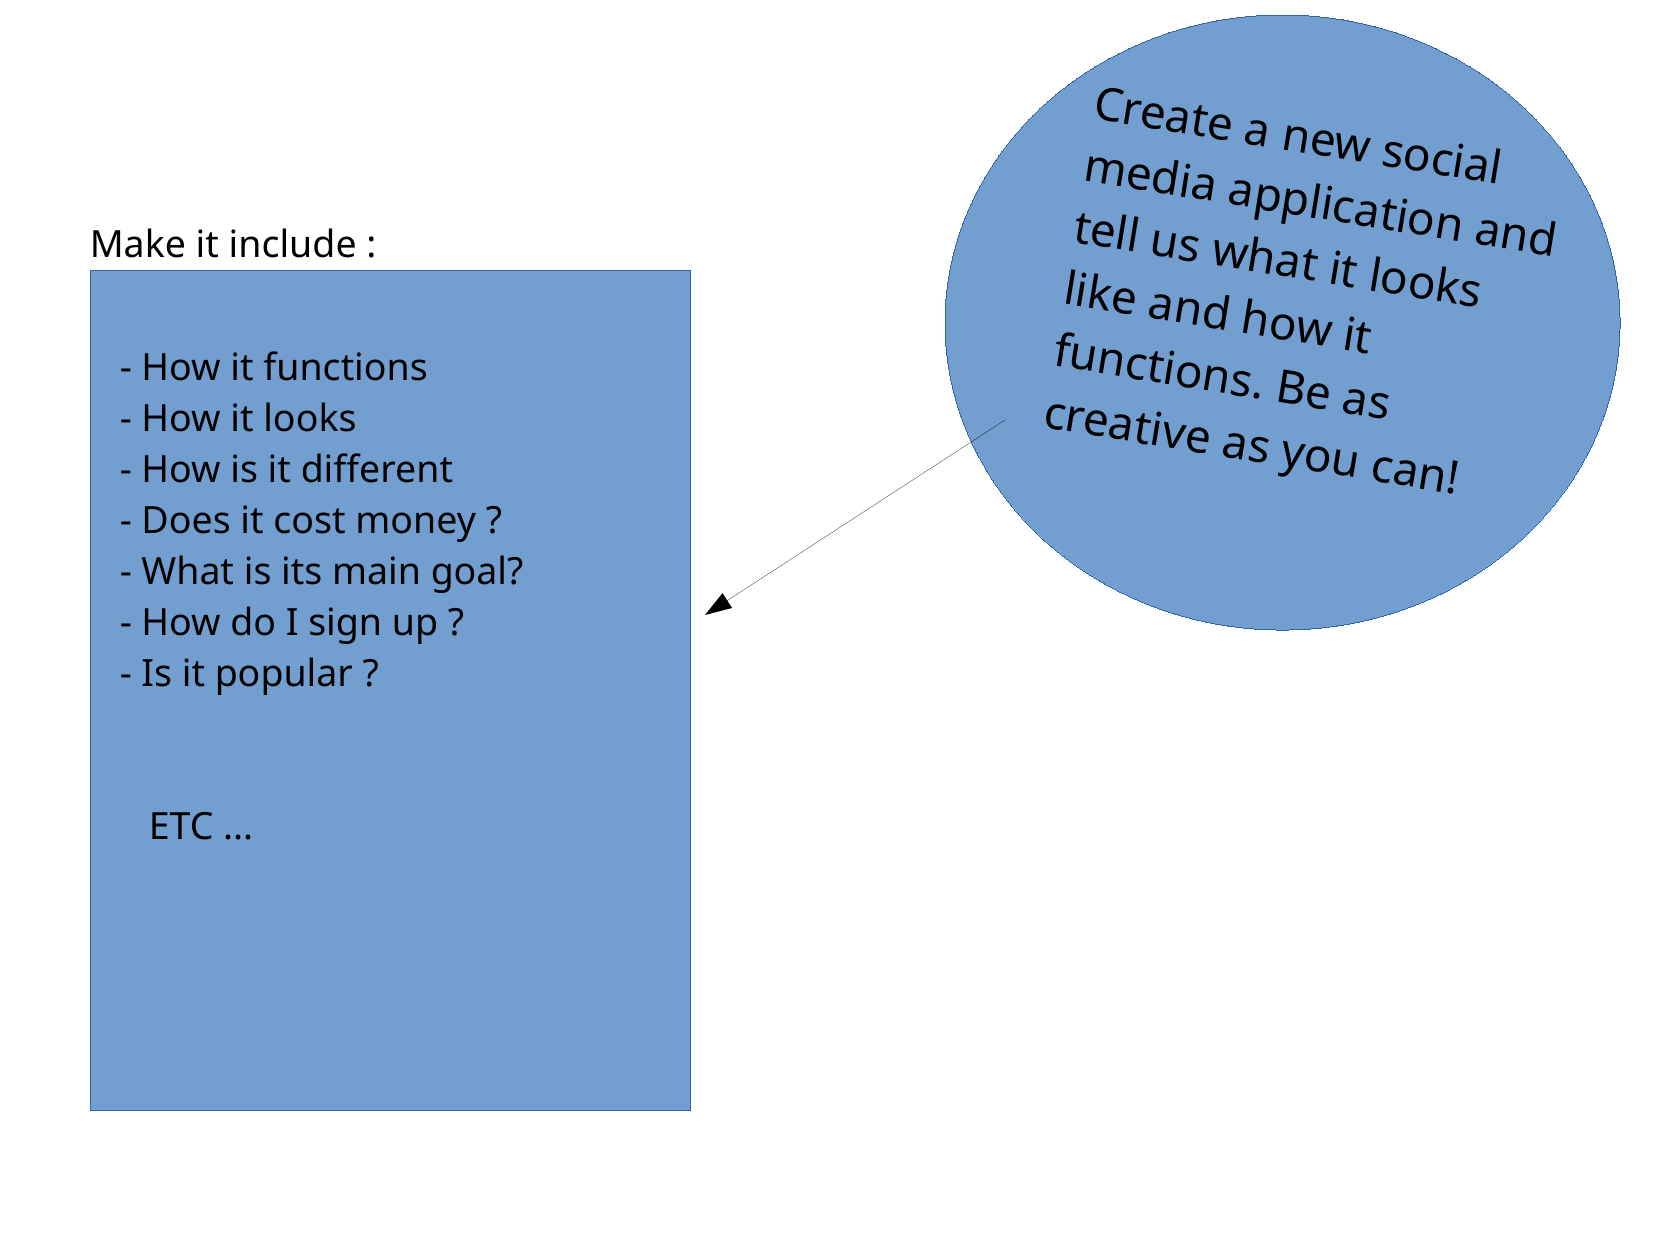

Create a new social media application and tell us what it looks like and how it functions. Be as creative as you can!
Make it include :
- How it functions
- How it looks
- How is it different
- Does it cost money ?
- What is its main goal?
- How do I sign up ?
- Is it popular ?
 ETC ...
3